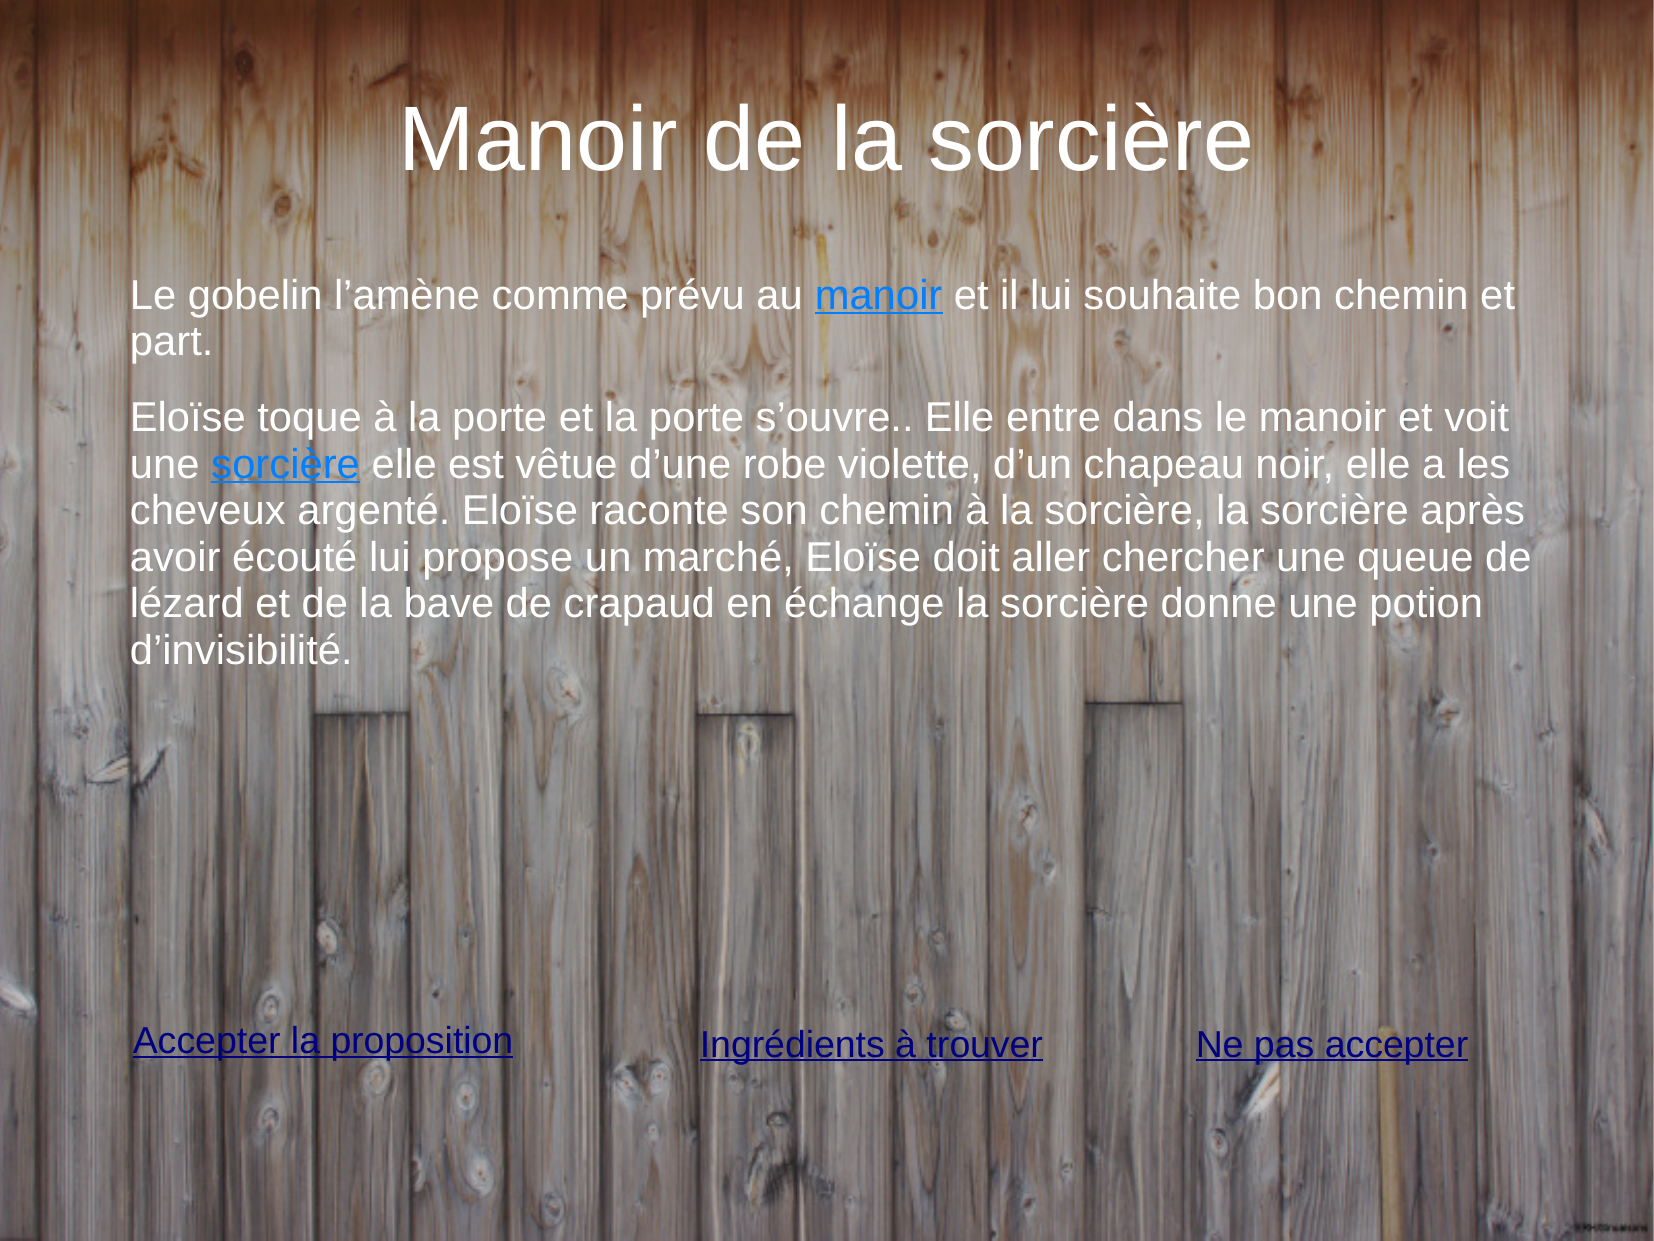

# Manoir de la sorcière
Le gobelin l’amène comme prévu au manoir et il lui souhaite bon chemin et part.
Eloïse toque à la porte et la porte s’ouvre.. Elle entre dans le manoir et voit une sorcière elle est vêtue d’une robe violette, d’un chapeau noir, elle a les cheveux argenté. Eloïse raconte son chemin à la sorcière, la sorcière après avoir écouté lui propose un marché, Eloïse doit aller chercher une queue de lézard et de la bave de crapaud en échange la sorcière donne une potion d’invisibilité.
Accepter la proposition
Ingrédients à trouver
Ne pas accepter